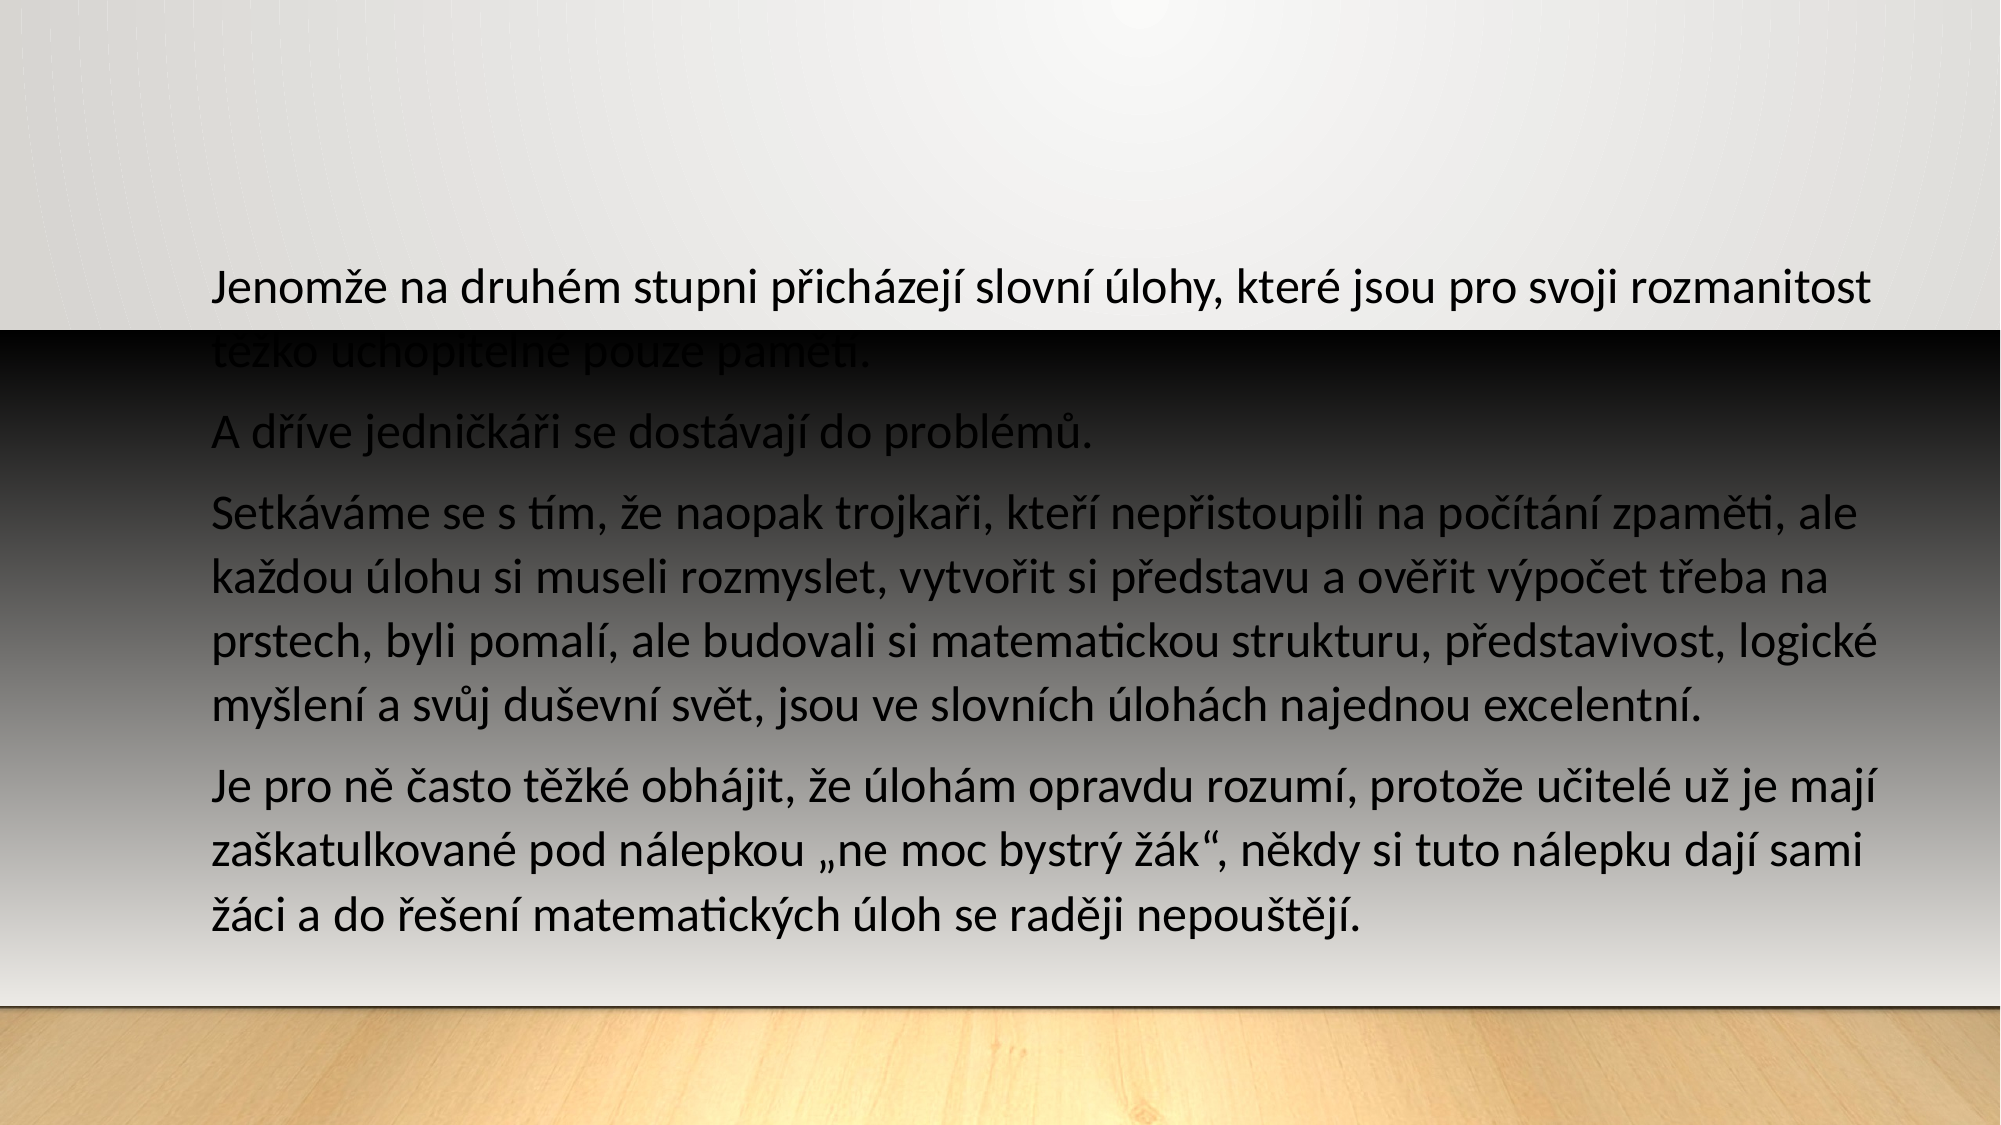

Jenomže na druhém stupni přicházejí slovní úlohy, které jsou pro svoji rozmanitost těžko uchopitelné pouze pamětí.
A dříve jedničkáři se dostávají do problémů.
Setkáváme se s tím, že naopak trojkaři, kteří nepřistoupili na počítání zpaměti, ale každou úlohu si museli rozmyslet, vytvořit si představu a ověřit výpočet třeba na prstech, byli pomalí, ale budovali si matematickou strukturu, představivost, logické myšlení a svůj duševní svět, jsou ve slovních úlohách najednou excelentní.
Je pro ně často těžké obhájit, že úlohám opravdu rozumí, protože učitelé už je mají zaškatulkované pod nálepkou „ne moc bystrý žák“, někdy si tuto nálepku dají sami žáci a do řešení matematických úloh se raději nepouštějí.